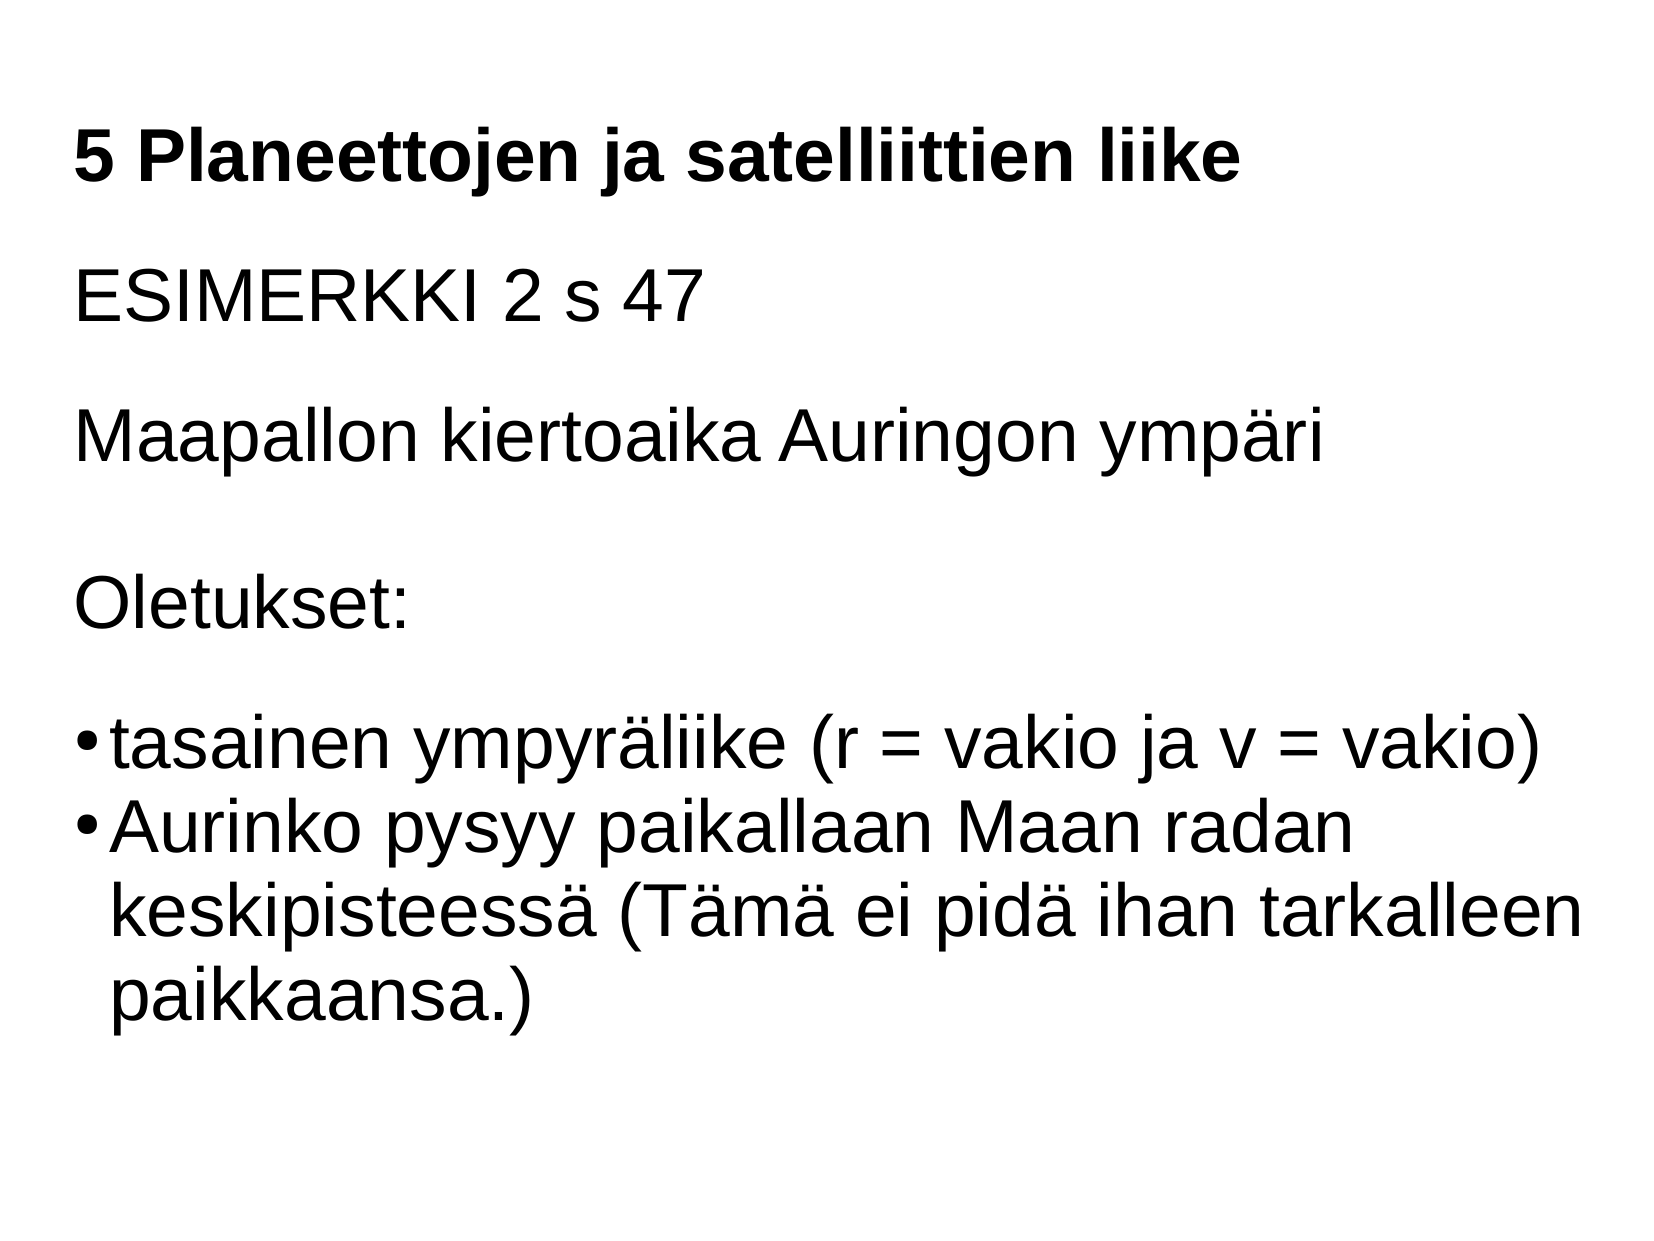

5 Planeettojen ja satelliittien liike
ESIMERKKI 2 s 47
Maapallon kiertoaika Auringon ympäri
Oletukset:
tasainen ympyräliike (r = vakio ja v = vakio)
Aurinko pysyy paikallaan Maan radan keskipisteessä (Tämä ei pidä ihan tarkalleen paikkaansa.)